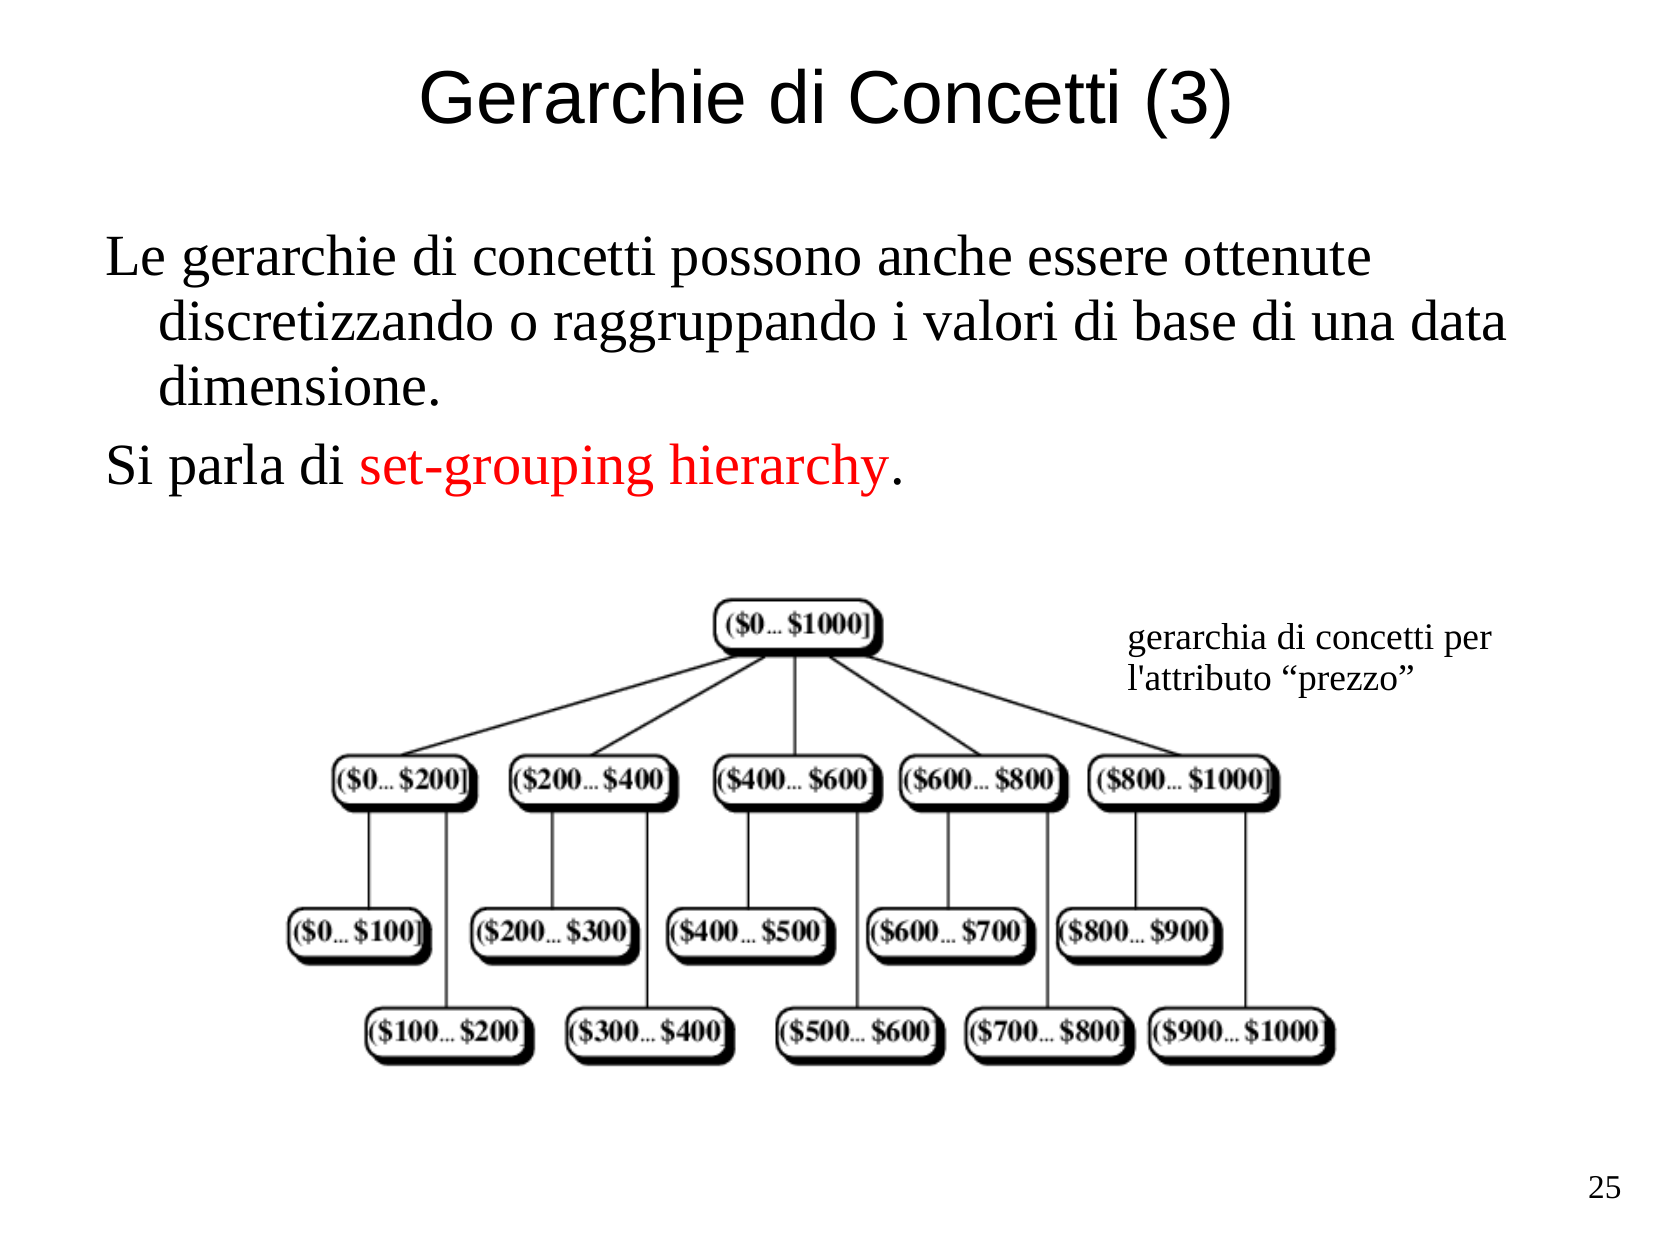

# Gerarchie di Concetti (3)
Le gerarchie di concetti possono anche essere ottenute discretizzando o raggruppando i valori di base di una data dimensione.
Si parla di set-grouping hierarchy.
gerarchia di concetti per l'attributo “prezzo”